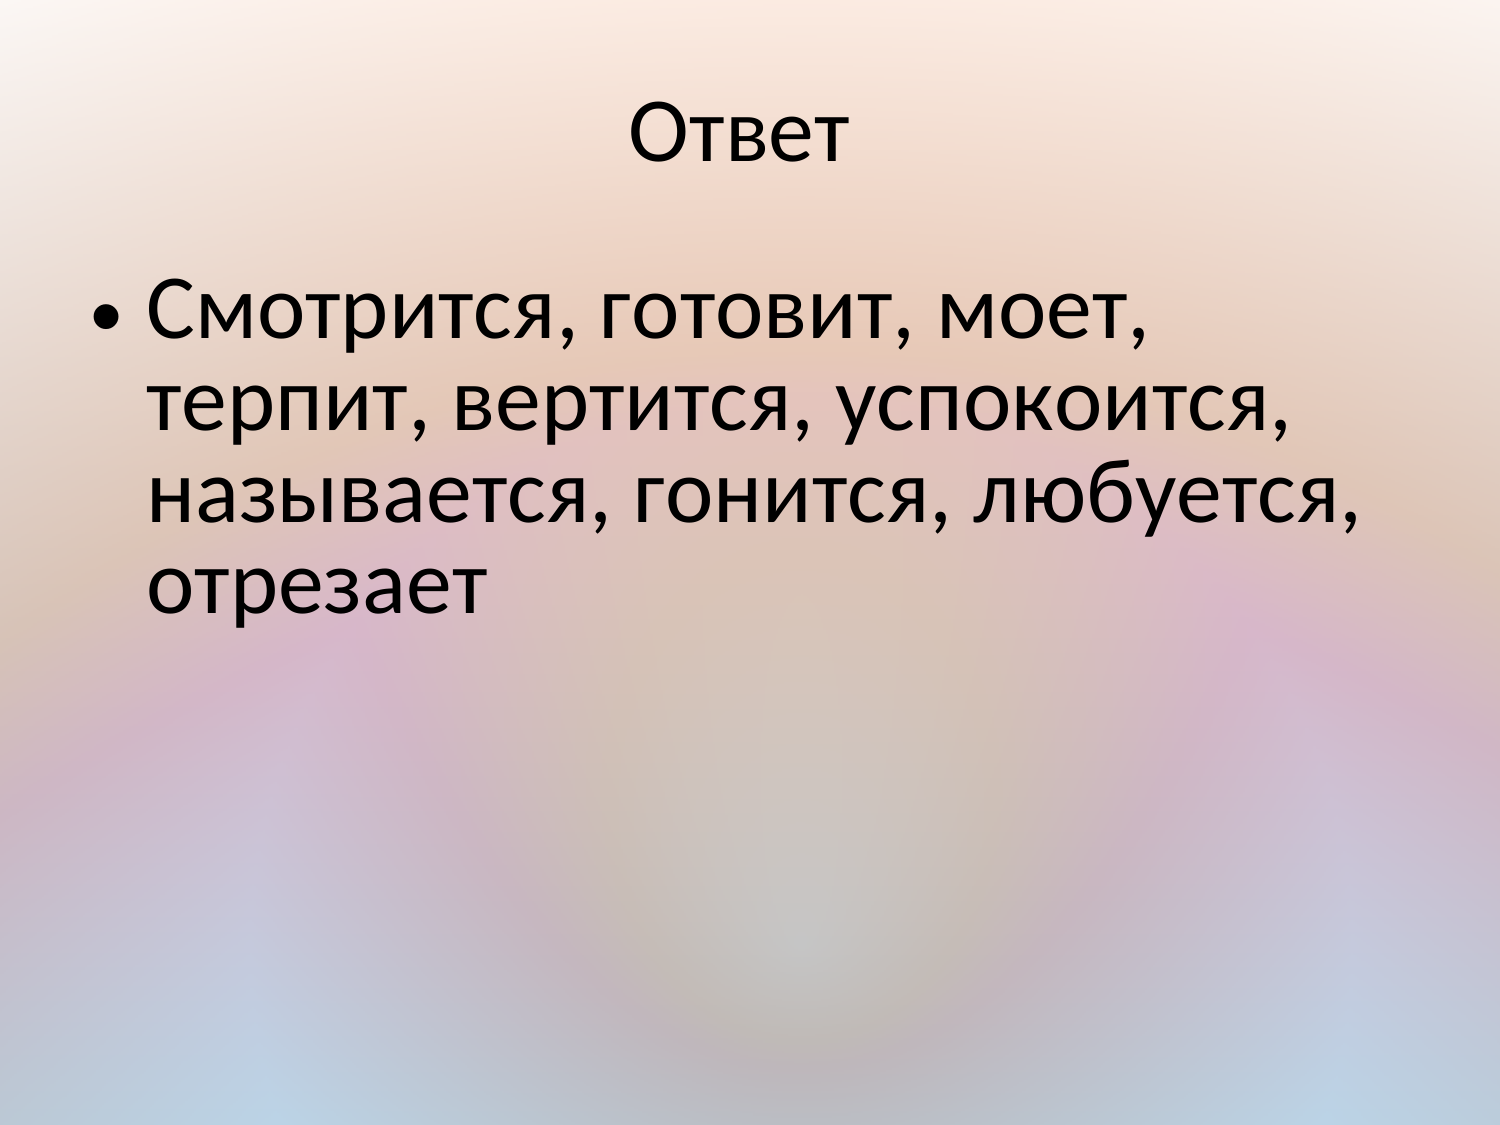

# Ответ
Смотрится, готовит, моет, терпит, вертится, успокоится, называется, гонится, любуется, отрезает